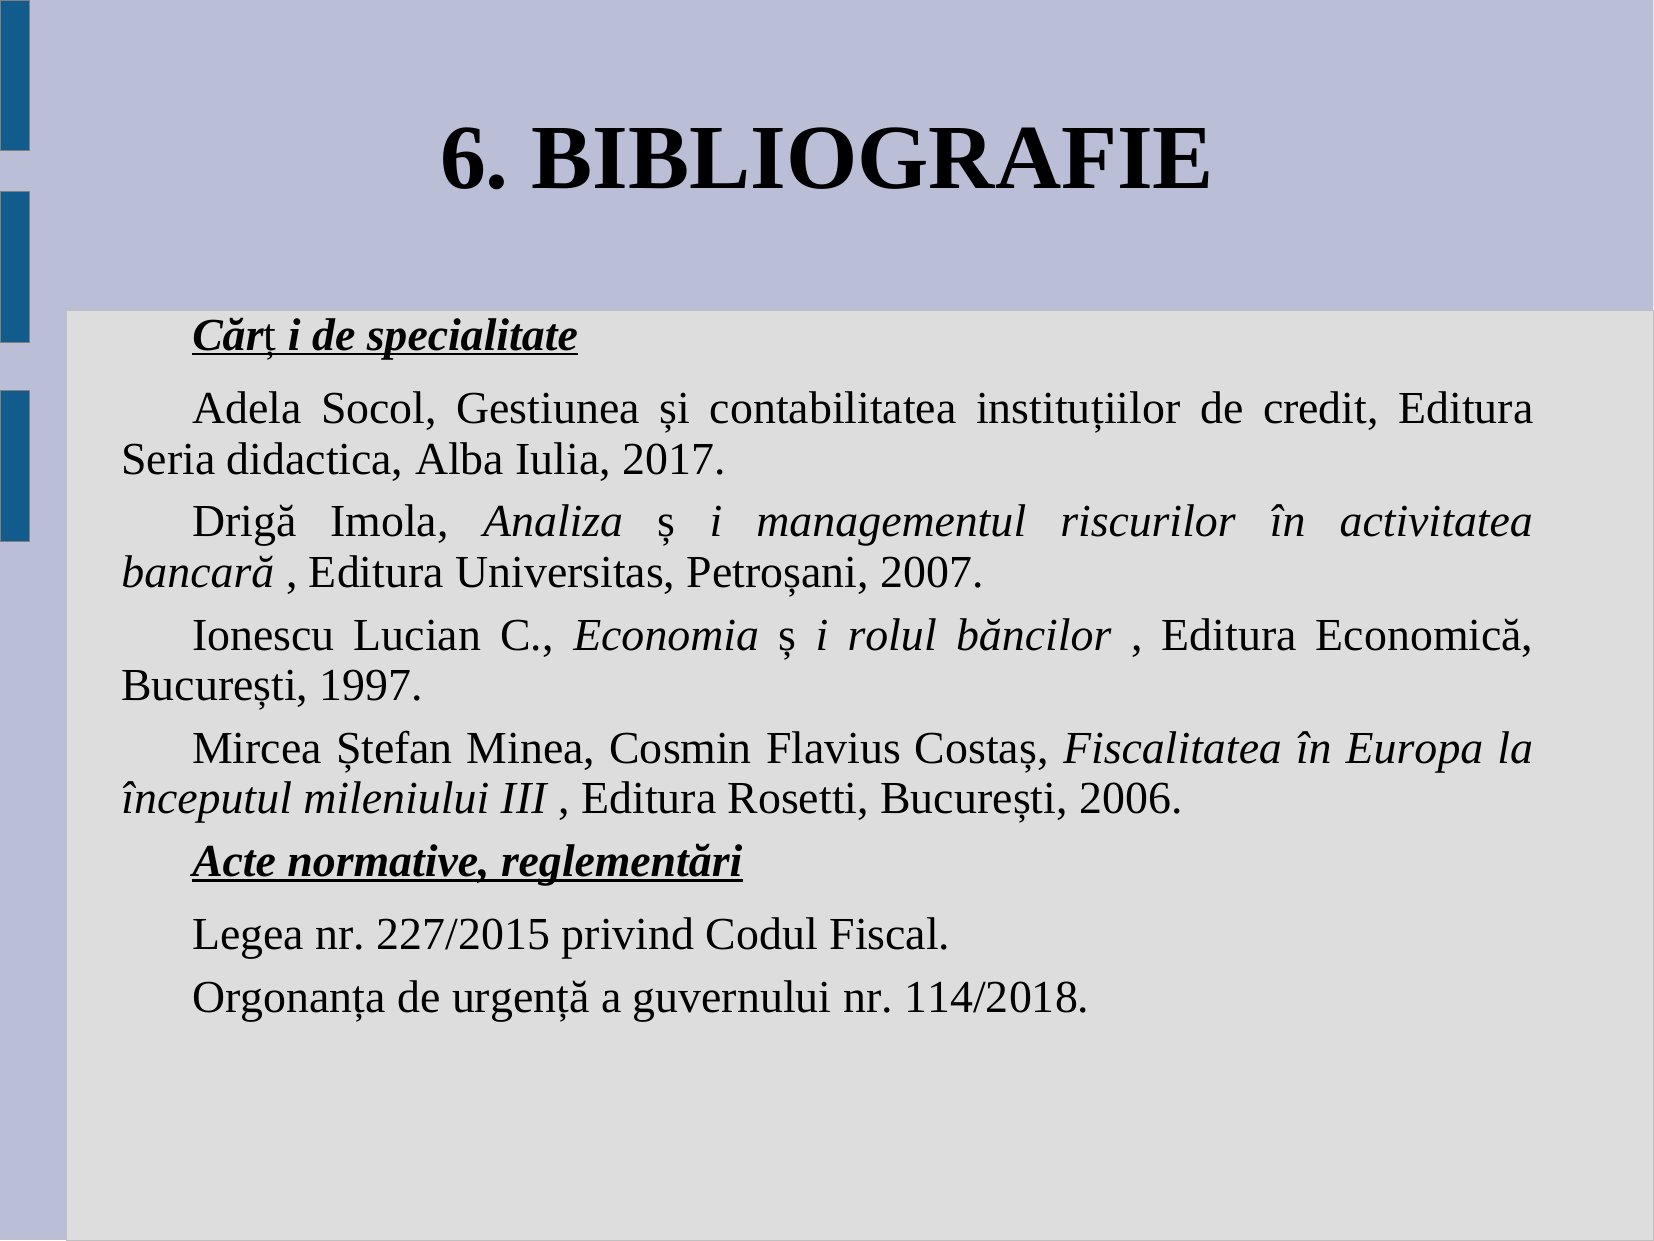

# 6. BIBLIOGRAFIE
Cărț i de specialitate
Adela Socol, Gestiunea și contabilitatea instituțiilor de credit, Editura Seria didactica, Alba Iulia, 2017.
Drigă Imola, Analiza ș i managementul riscurilor în activitatea bancară , Editura Universitas, Petroșani, 2007.
Ionescu Lucian C., Economia ș i rolul băncilor , Editura Economică, București, 1997.
Mircea Ștefan Minea, Cosmin Flavius Costaș, Fiscalitatea în Europa la începutul mileniului III , Editura Rosetti, București, 2006.
Acte normative, reglementări
Legea nr. 227/2015 privind Codul Fiscal.
Orgonanța de urgență a guvernului nr. 114/2018.